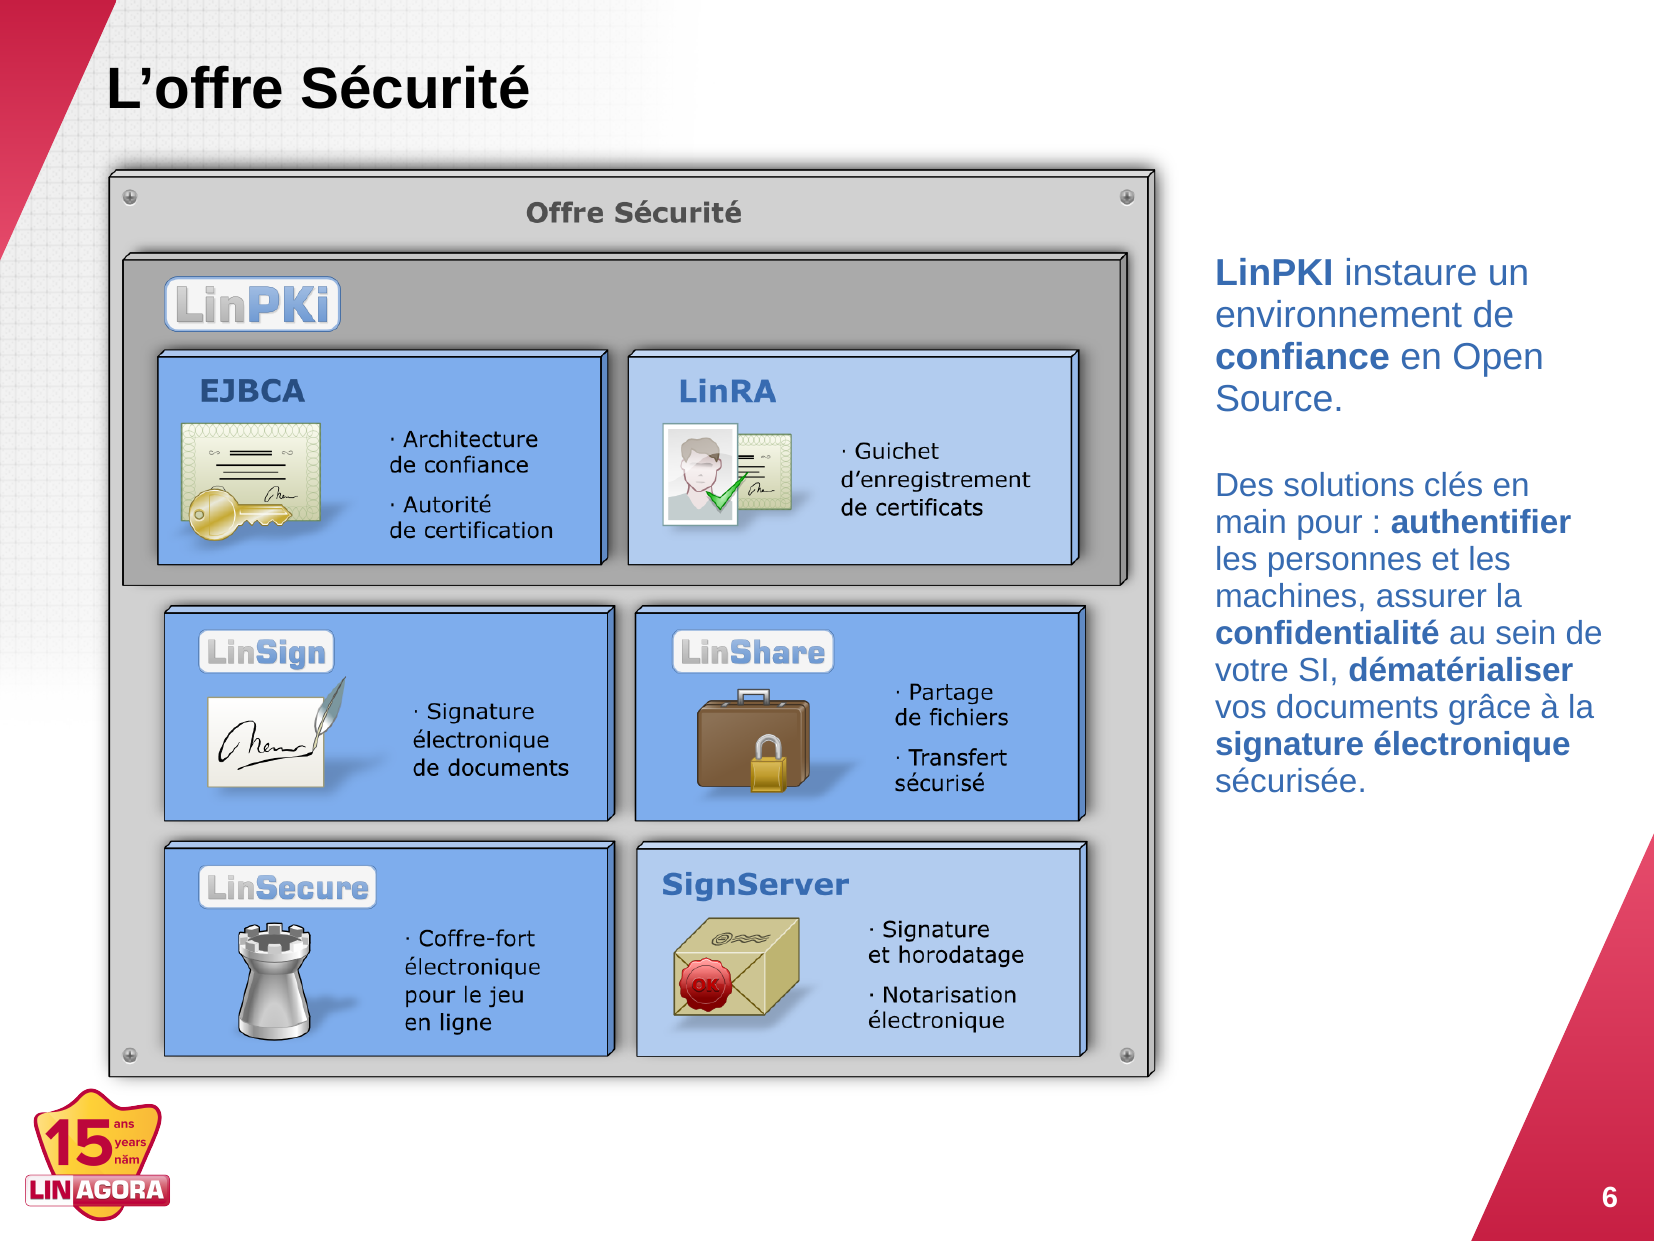

# L’offre Sécurité
LinPKI instaure un environnement de confiance en Open Source.
Des solutions clés en main pour : authentifier les personnes et les machines, assurer la confidentialité au sein de votre SI, dématérialiser vos documents grâce à la signature électronique sécurisée.
6